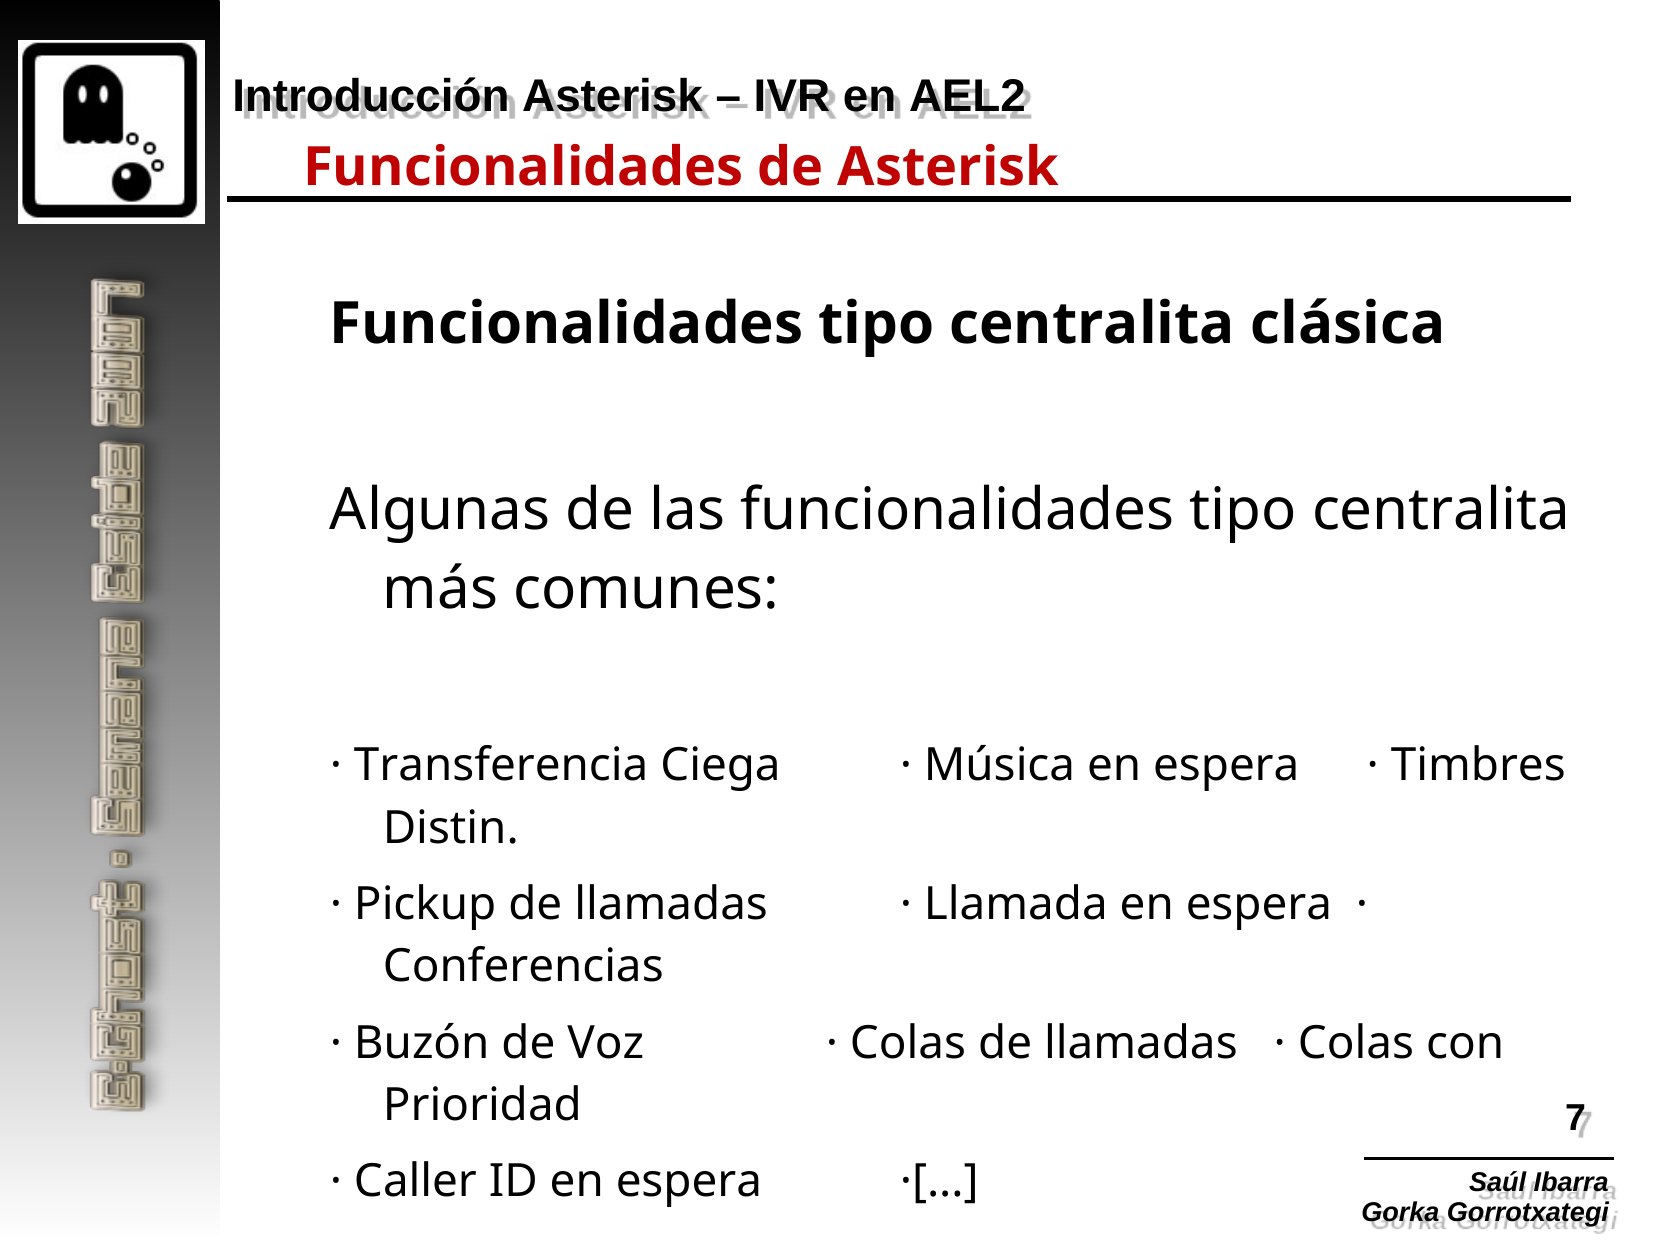

Funcionalidades de Asterisk
# Funcionalidades tipo centralita clásica
Algunas de las funcionalidades tipo centralita más comunes:
· Transferencia Ciega		· Música en espera	 · Timbres Distin.
· Pickup de llamadas		· Llamada en espera · Conferencias
· Buzón de Voz			· Colas de llamadas · Colas con Prioridad
· Caller ID en espera		·[...]